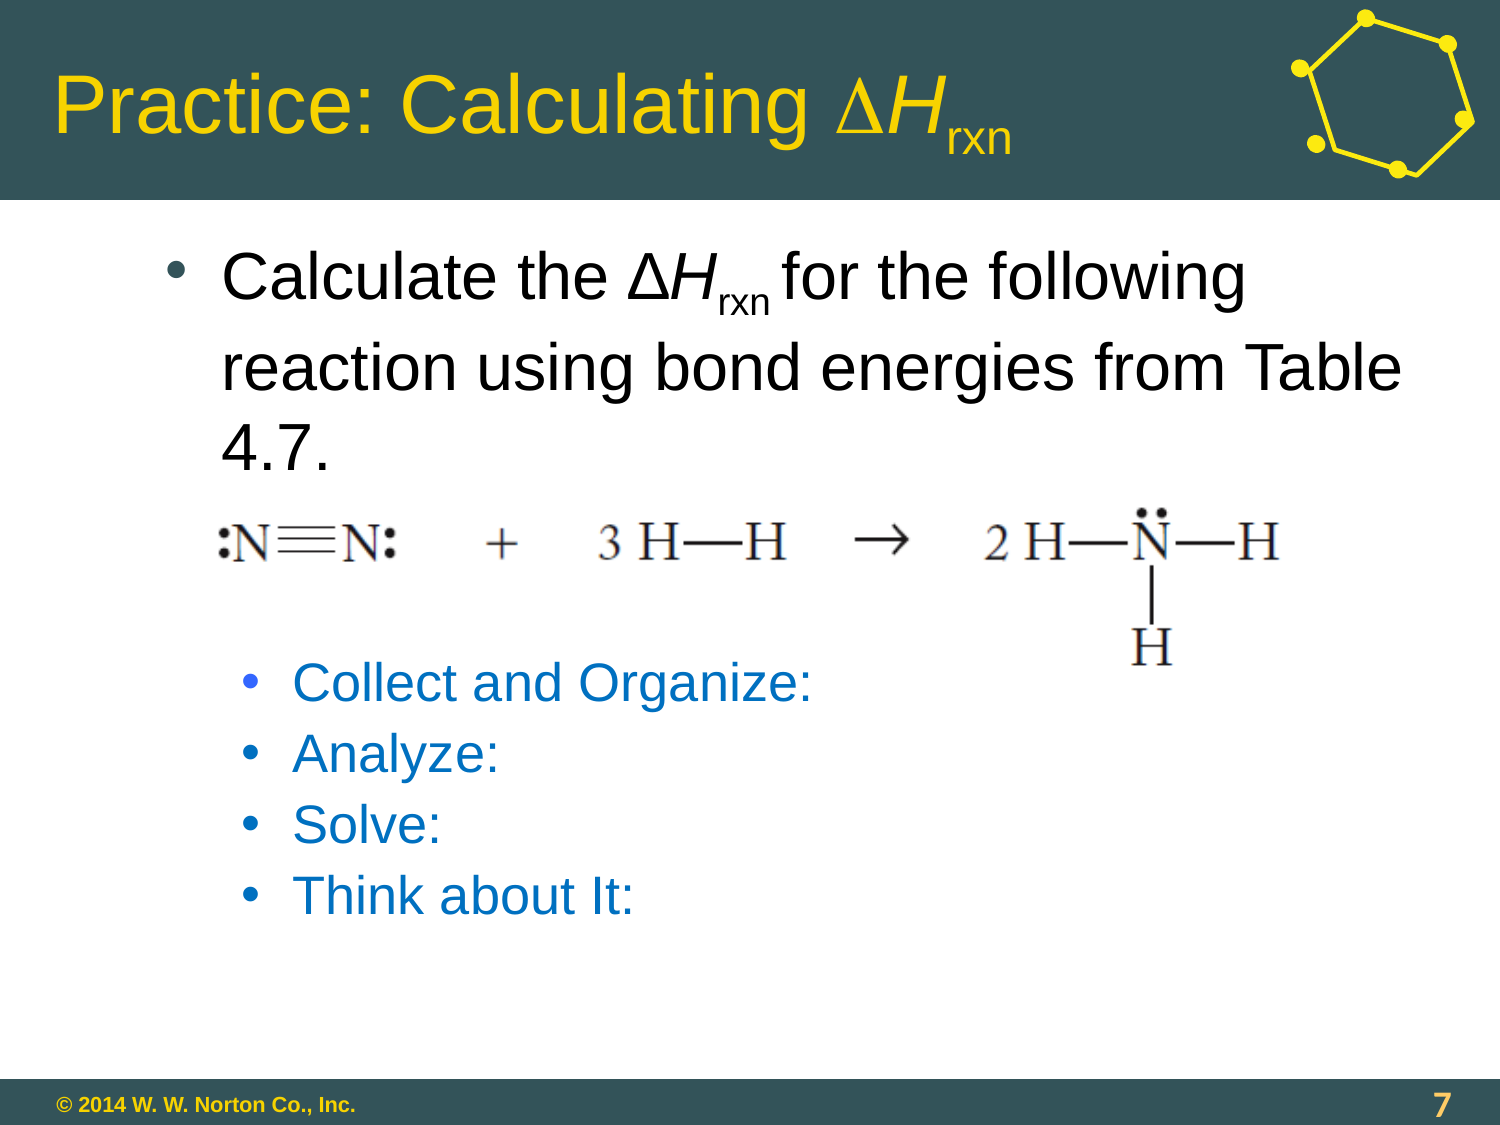

Practice: Calculating DHrxn
# Calculate the ∆Hrxn for the following reaction using bond energies from Table 4.7.
 Collect and Organize:
 Analyze:
 Solve:
 Think about It: